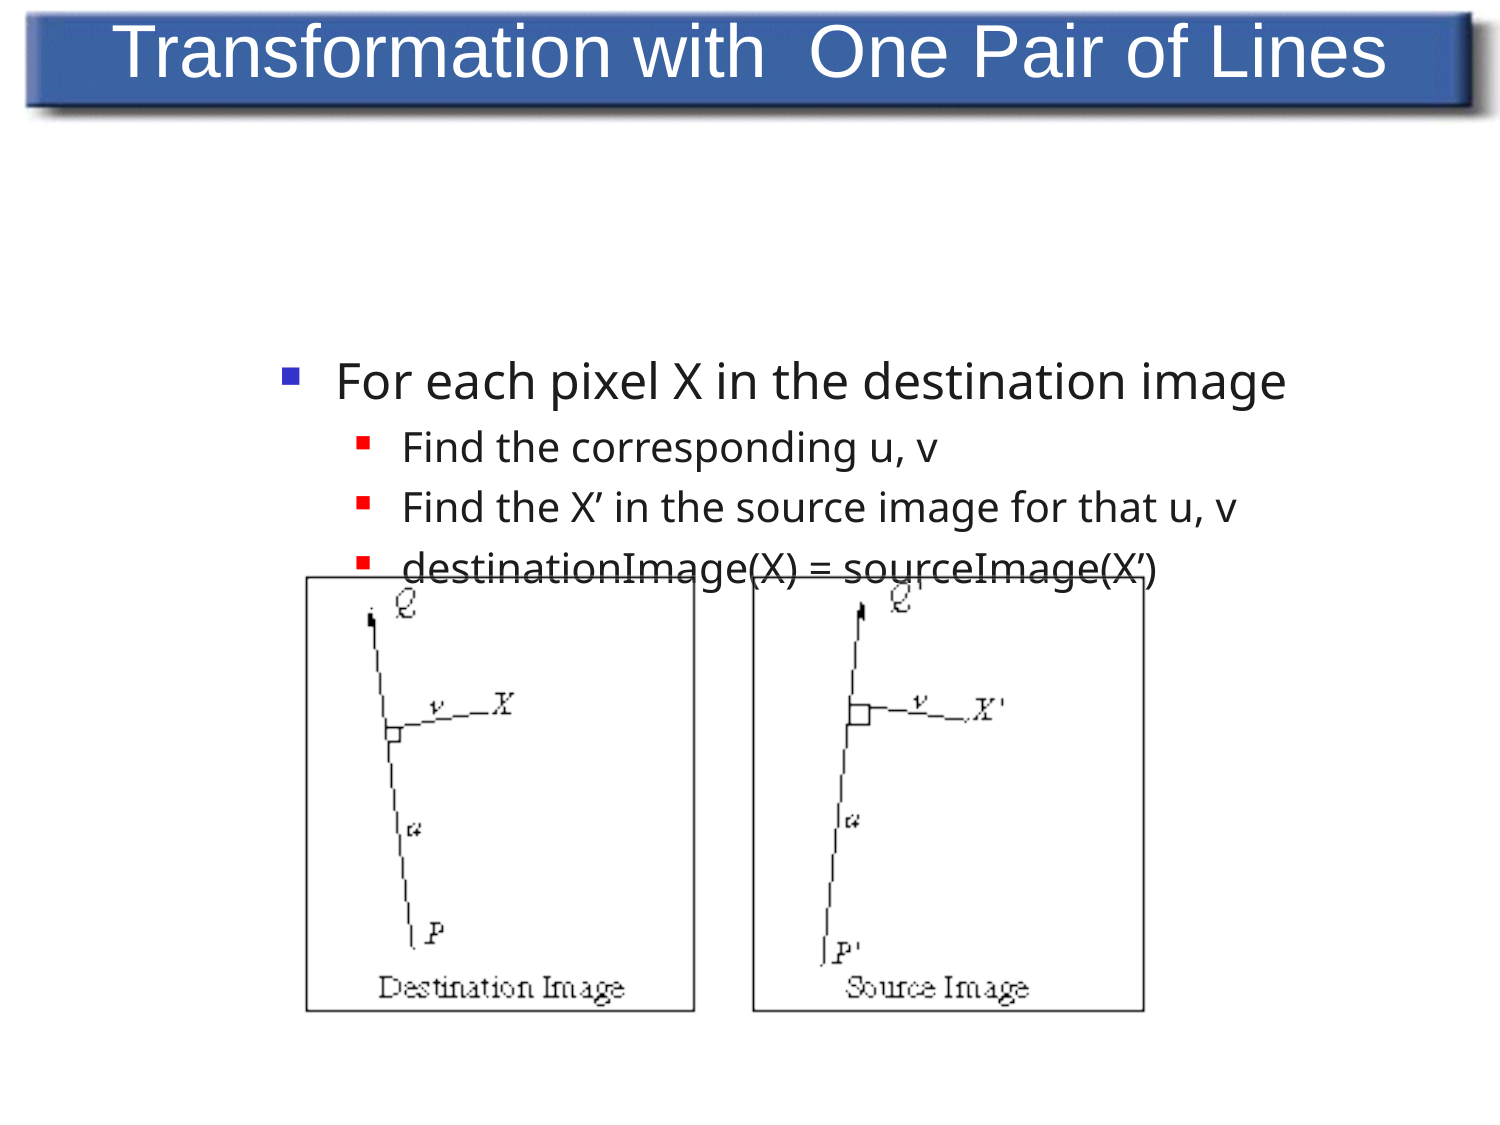

Transformation with One Pair of Lines
# For each pixel X in the destination image
Find the corresponding u, v
Find the X’ in the source image for that u, v
destinationImage(X) = sourceImage(X’)